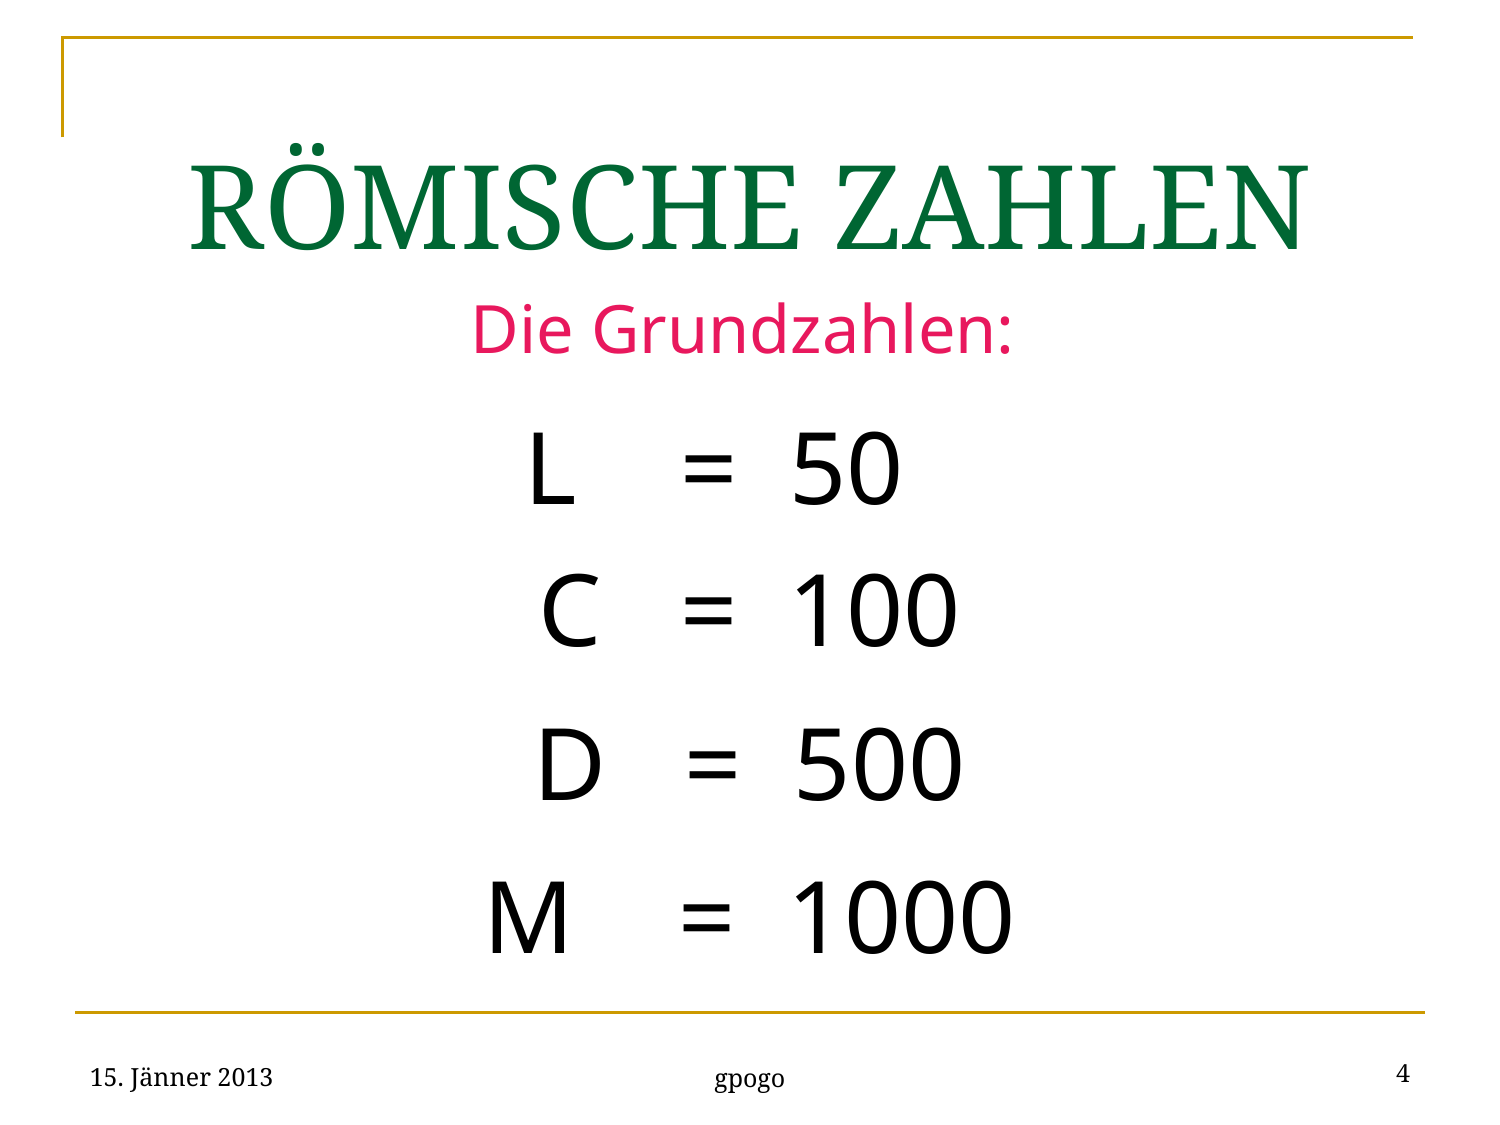

# RÖMISCHE ZAHLEN
Die Grundzahlen:
L = 50
C = 100
D = 500
M = 1000
15. Jänner 2013
gpogo